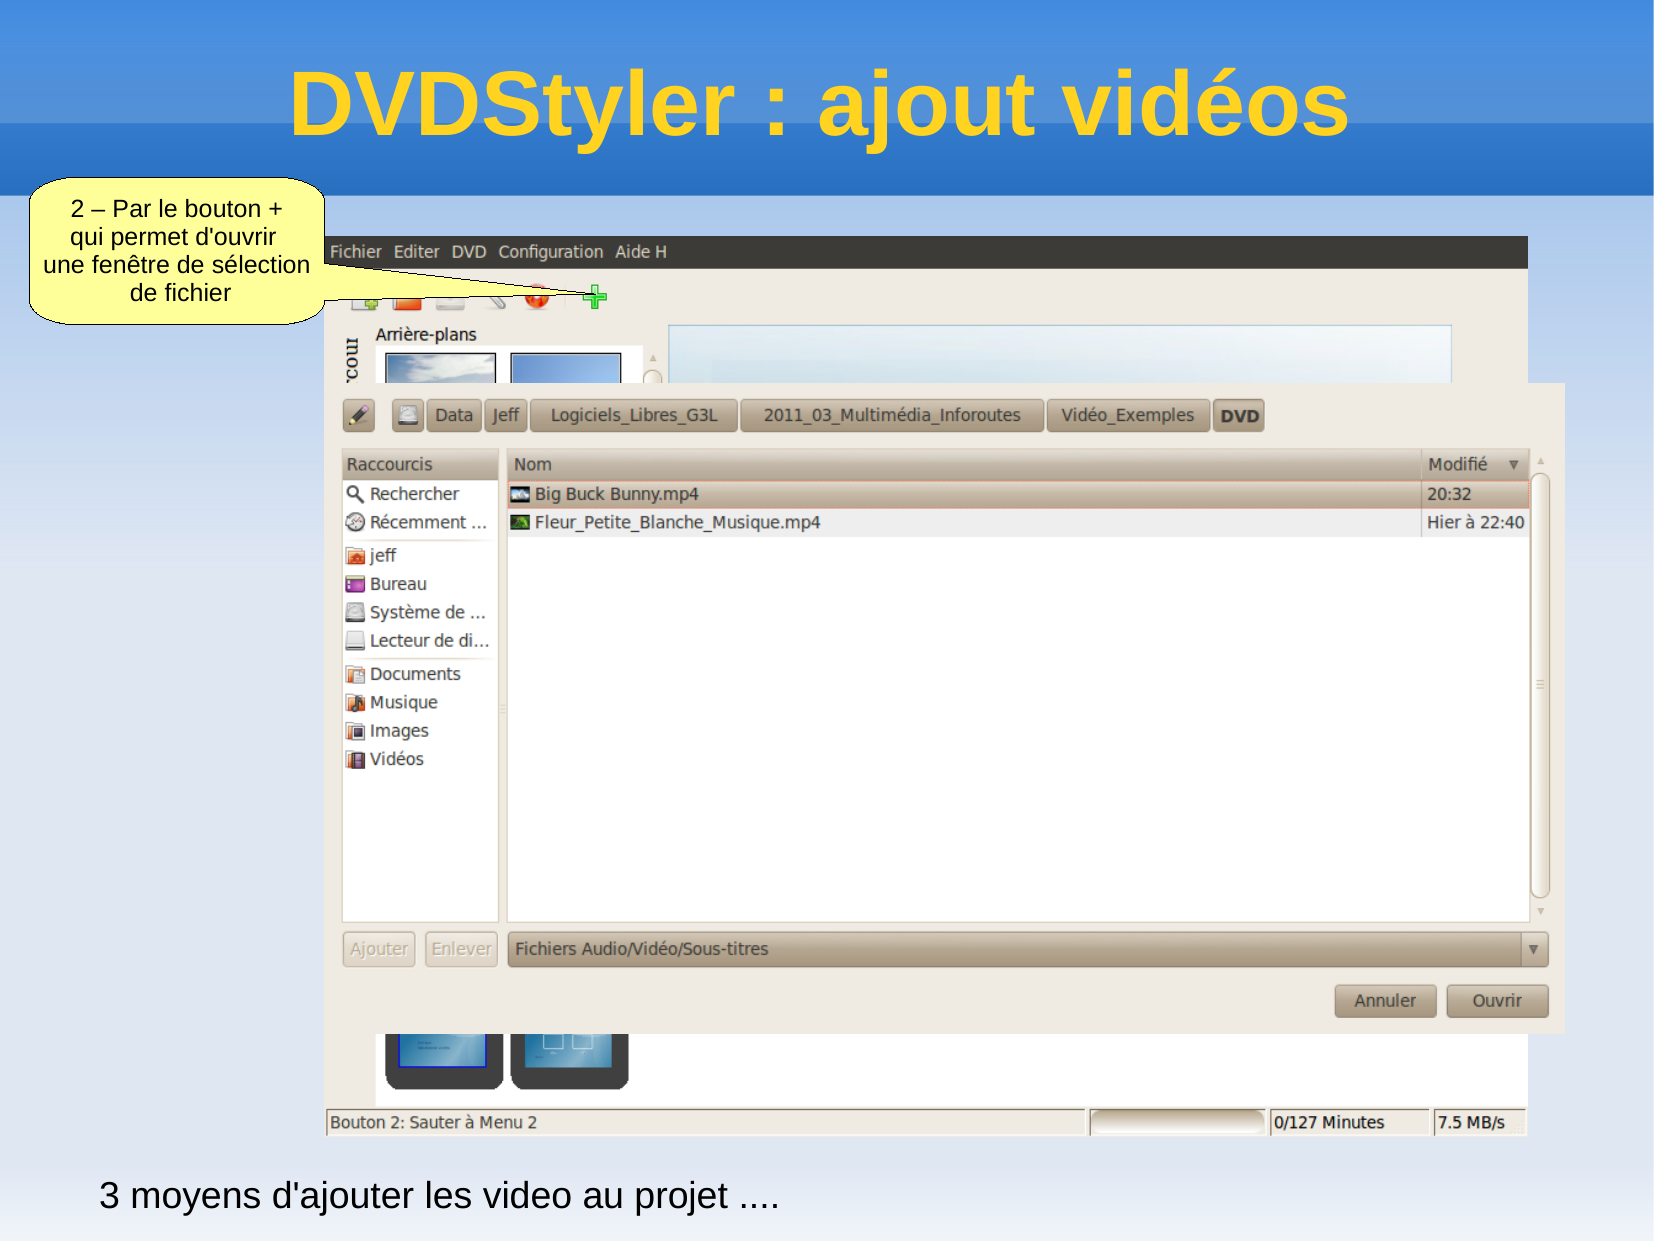

# DVDStyler : ajout vidéos
2 – Par le bouton +
qui permet d'ouvrir
une fenêtre de sélection
 de fichier
 3 moyens d'ajouter les video au projet ....